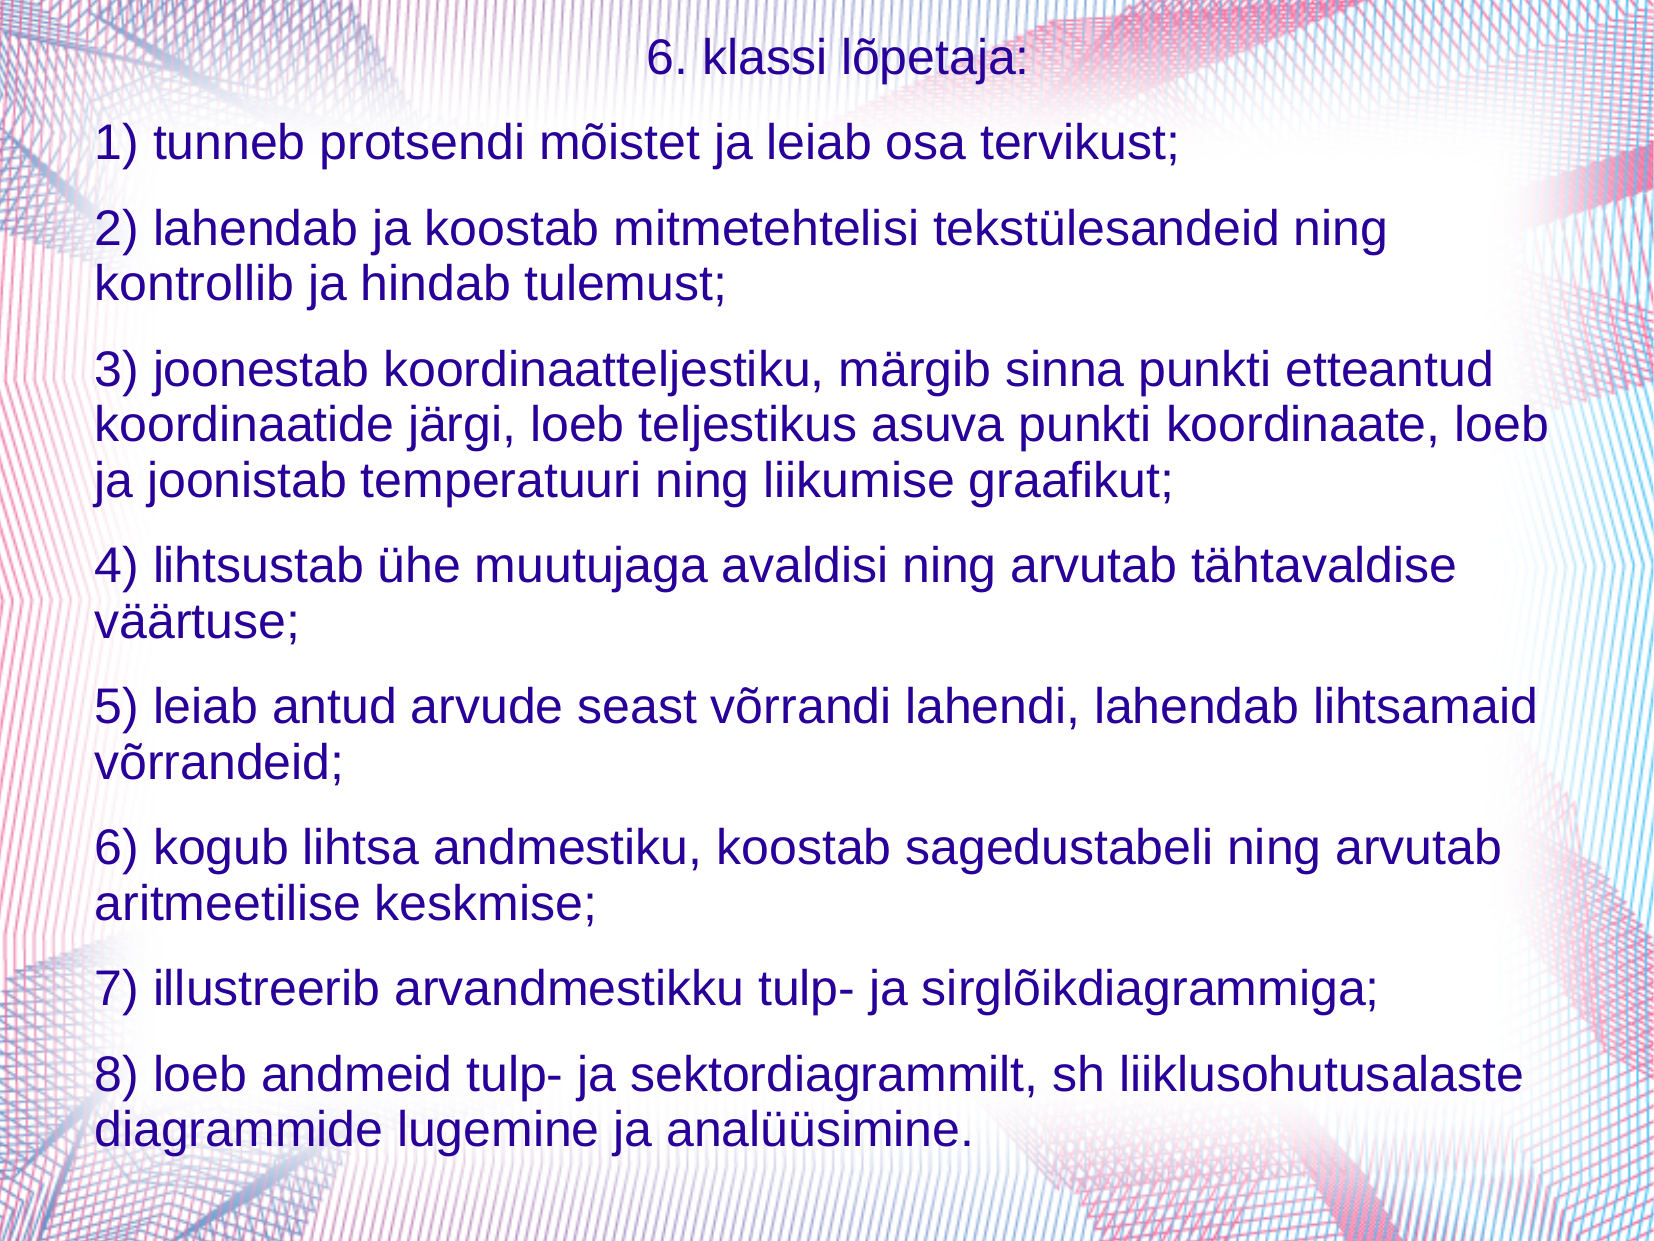

# 6. klassi lõpetaja:
1) tunneb protsendi mõistet ja leiab osa tervikust;
2) lahendab ja koostab mitmetehtelisi tekstülesandeid ning kontrollib ja hindab tulemust;
3) joonestab koordinaatteljestiku, märgib sinna punkti etteantud koordinaatide järgi, loeb teljestikus asuva punkti koordinaate, loeb ja joonistab temperatuuri ning liikumise graafikut;
4) lihtsustab ühe muutujaga avaldisi ning arvutab tähtavaldise väärtuse;
5) leiab antud arvude seast võrrandi lahendi, lahendab lihtsamaid võrrandeid;
6) kogub lihtsa andmestiku, koostab sagedustabeli ning arvutab aritmeetilise keskmise;
7) illustreerib arvandmestikku tulp- ja sirglõikdiagrammiga;
8) loeb andmeid tulp- ja sektordiagrammilt, sh liiklusohutusalaste diagrammide lugemine ja analüüsimine.